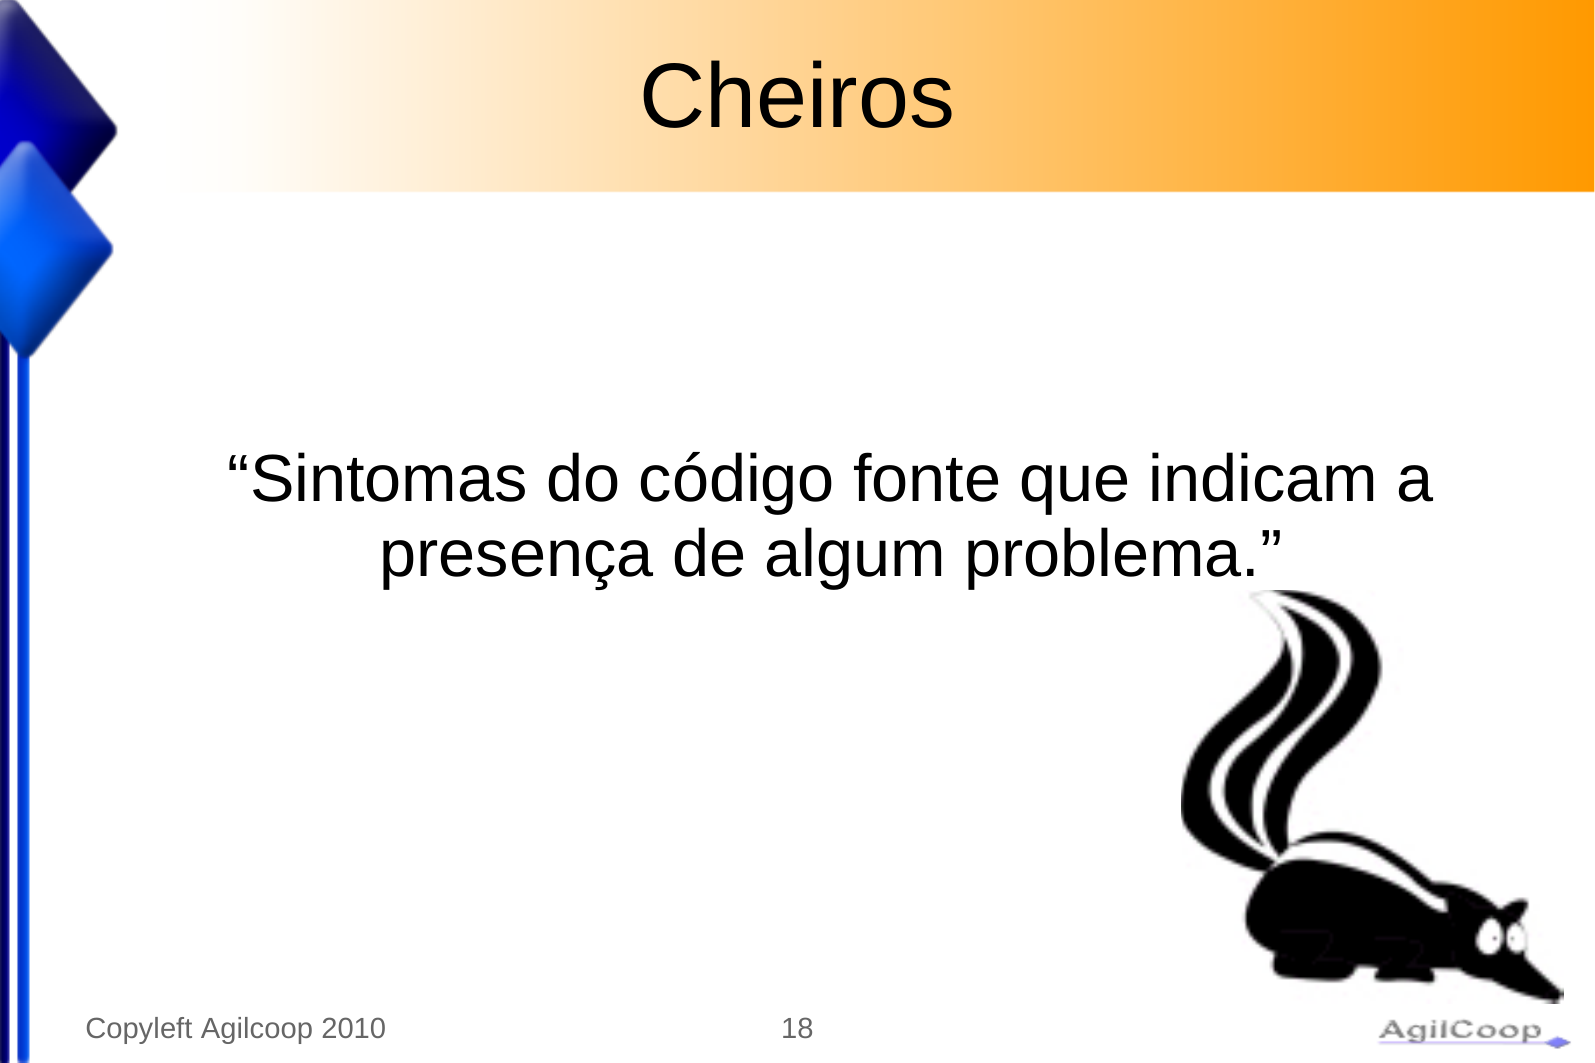

# Cheiros
“Sintomas do código fonte que indicam a presença de algum problema.”
Copyleft Agilcoop 2010
18